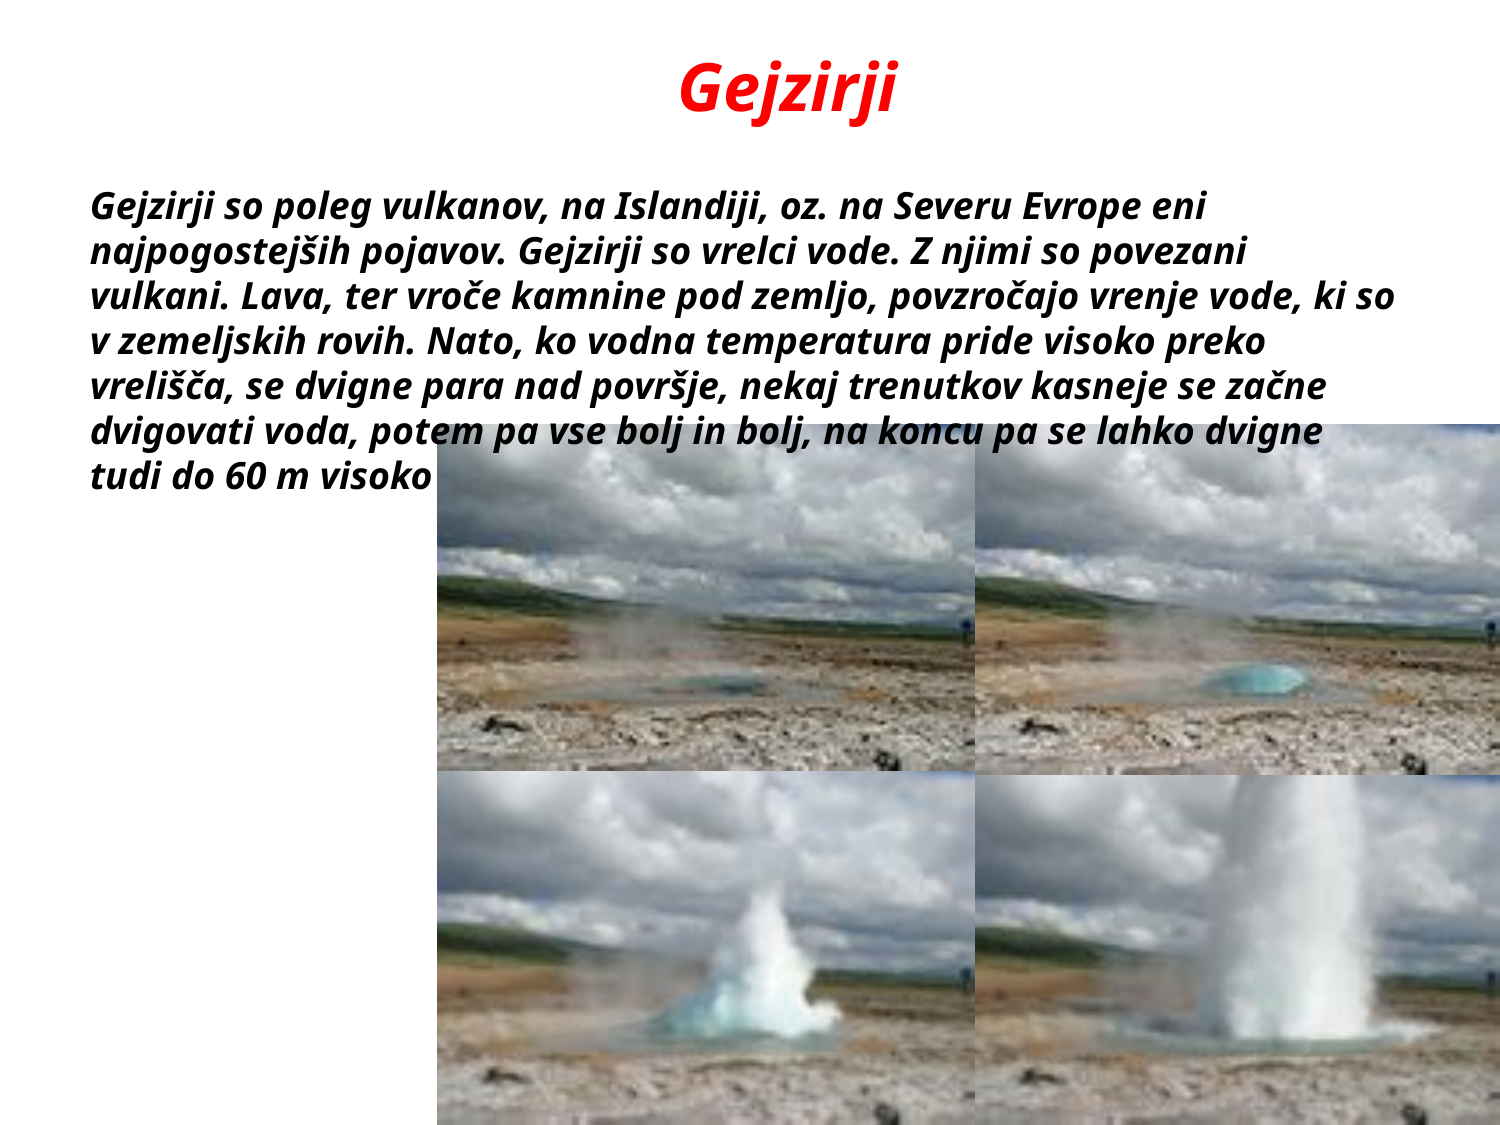

Gejzirji
Gejzirji so poleg vulkanov, na Islandiji, oz. na Severu Evrope eni najpogostejših pojavov. Gejzirji so vrelci vode. Z njimi so povezani vulkani. Lava, ter vroče kamnine pod zemljo, povzročajo vrenje vode, ki so v zemeljskih rovih. Nato, ko vodna temperatura pride visoko preko vrelišča, se dvigne para nad površje, nekaj trenutkov kasneje se začne dvigovati voda, potem pa vse bolj in bolj, na koncu pa se lahko dvigne tudi do 60 m visoko